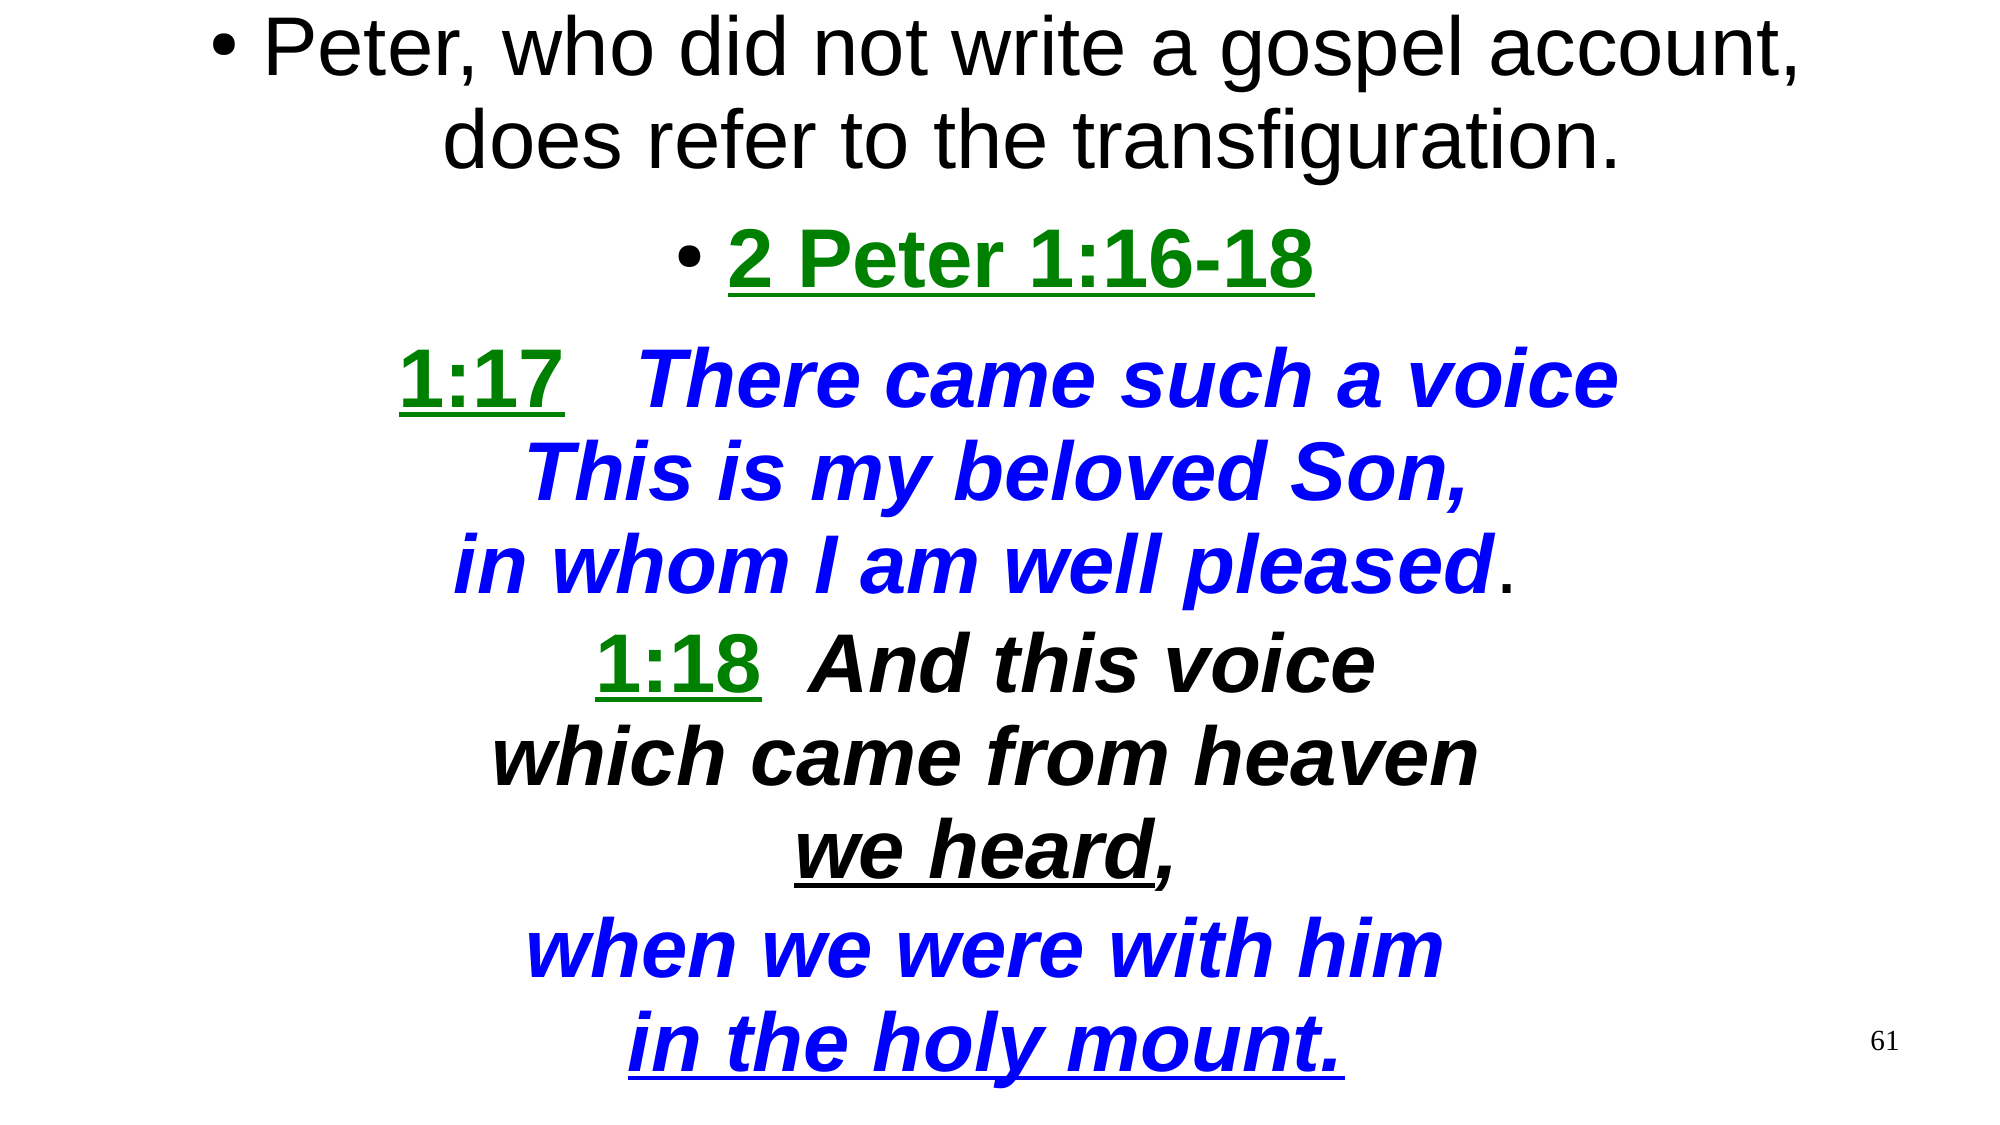

# Peter, who did not write a gospel account, does refer to the transfiguration.
2 Peter 1:16-18
 1:17  There came such a voice
 This is my beloved Son,
in whom I am well pleased.
1:18  And this voice
which came from heaven
we heard,
when we were with him
in the holy mount.
61